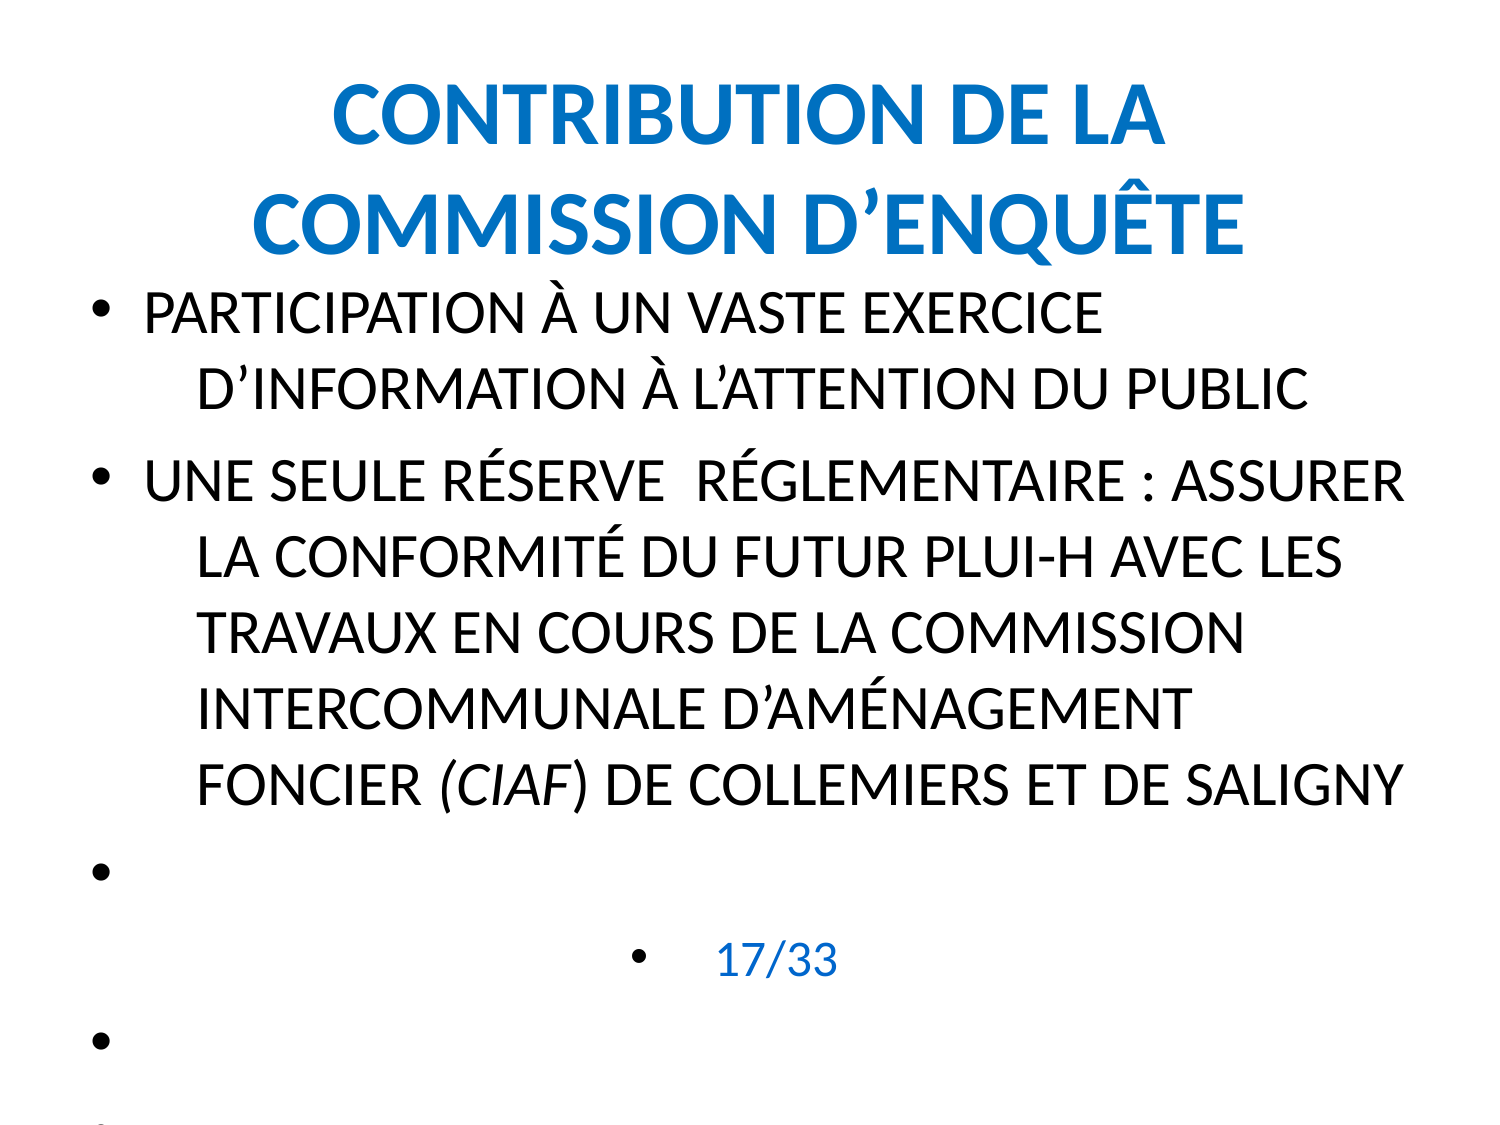

# CONTRIBUTION DE LA COMMISSION D’ENQUÊTE
PARTICIPATION À UN VASTE EXERCICE D’INFORMATION À L’ATTENTION DU PUBLIC
UNE SEULE RÉSERVE RÉGLEMENTAIRE : ASSURER LA CONFORMITÉ DU FUTUR PLUI-H AVEC LES TRAVAUX EN COURS DE LA COMMISSION INTERCOMMUNALE D’AMÉNAGEMENT FONCIER (CIAF) DE COLLEMIERS ET DE SALIGNY
17/33